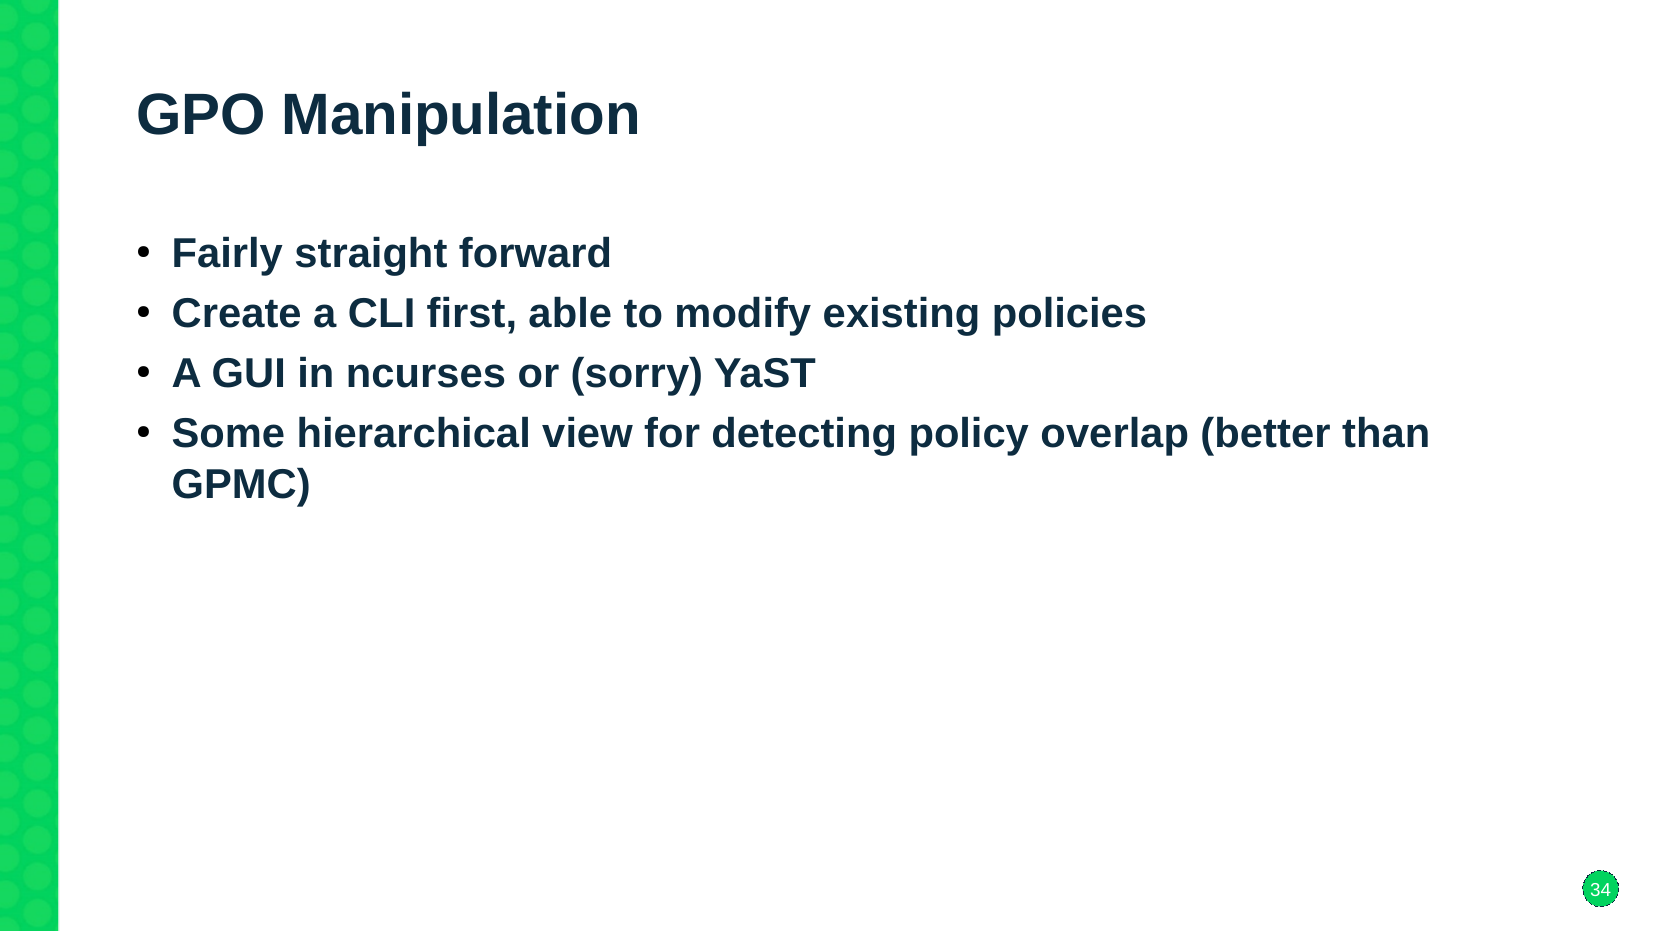

# GPO Manipulation
Fairly straight forward
Create a CLI first, able to modify existing policies
A GUI in ncurses or (sorry) YaST
Some hierarchical view for detecting policy overlap (better than GPMC)
34